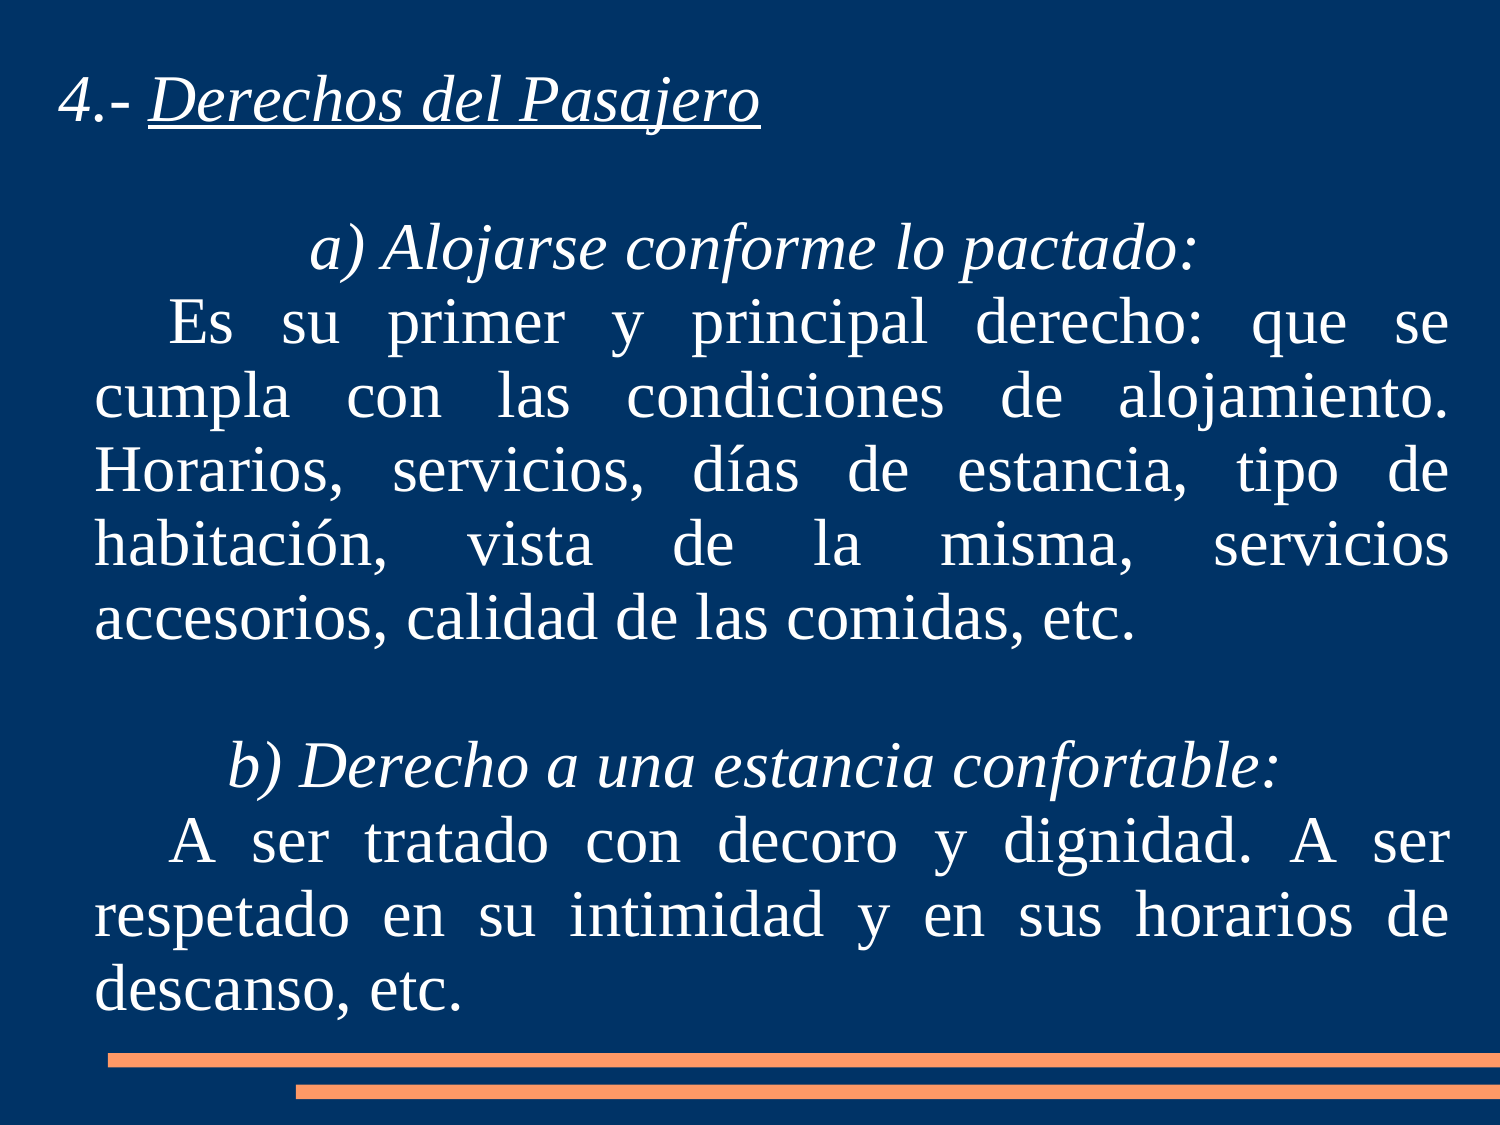

# 4.- Derechos del Pasajero
a) Alojarse conforme lo pactado:
	Es su primer y principal derecho: que se cumpla con las condiciones de alojamiento. Horarios, servicios, días de estancia, tipo de habitación, vista de la misma, servicios accesorios, calidad de las comidas, etc.
b) Derecho a una estancia confortable:
	A ser tratado con decoro y dignidad. A ser respetado en su intimidad y en sus horarios de descanso, etc.